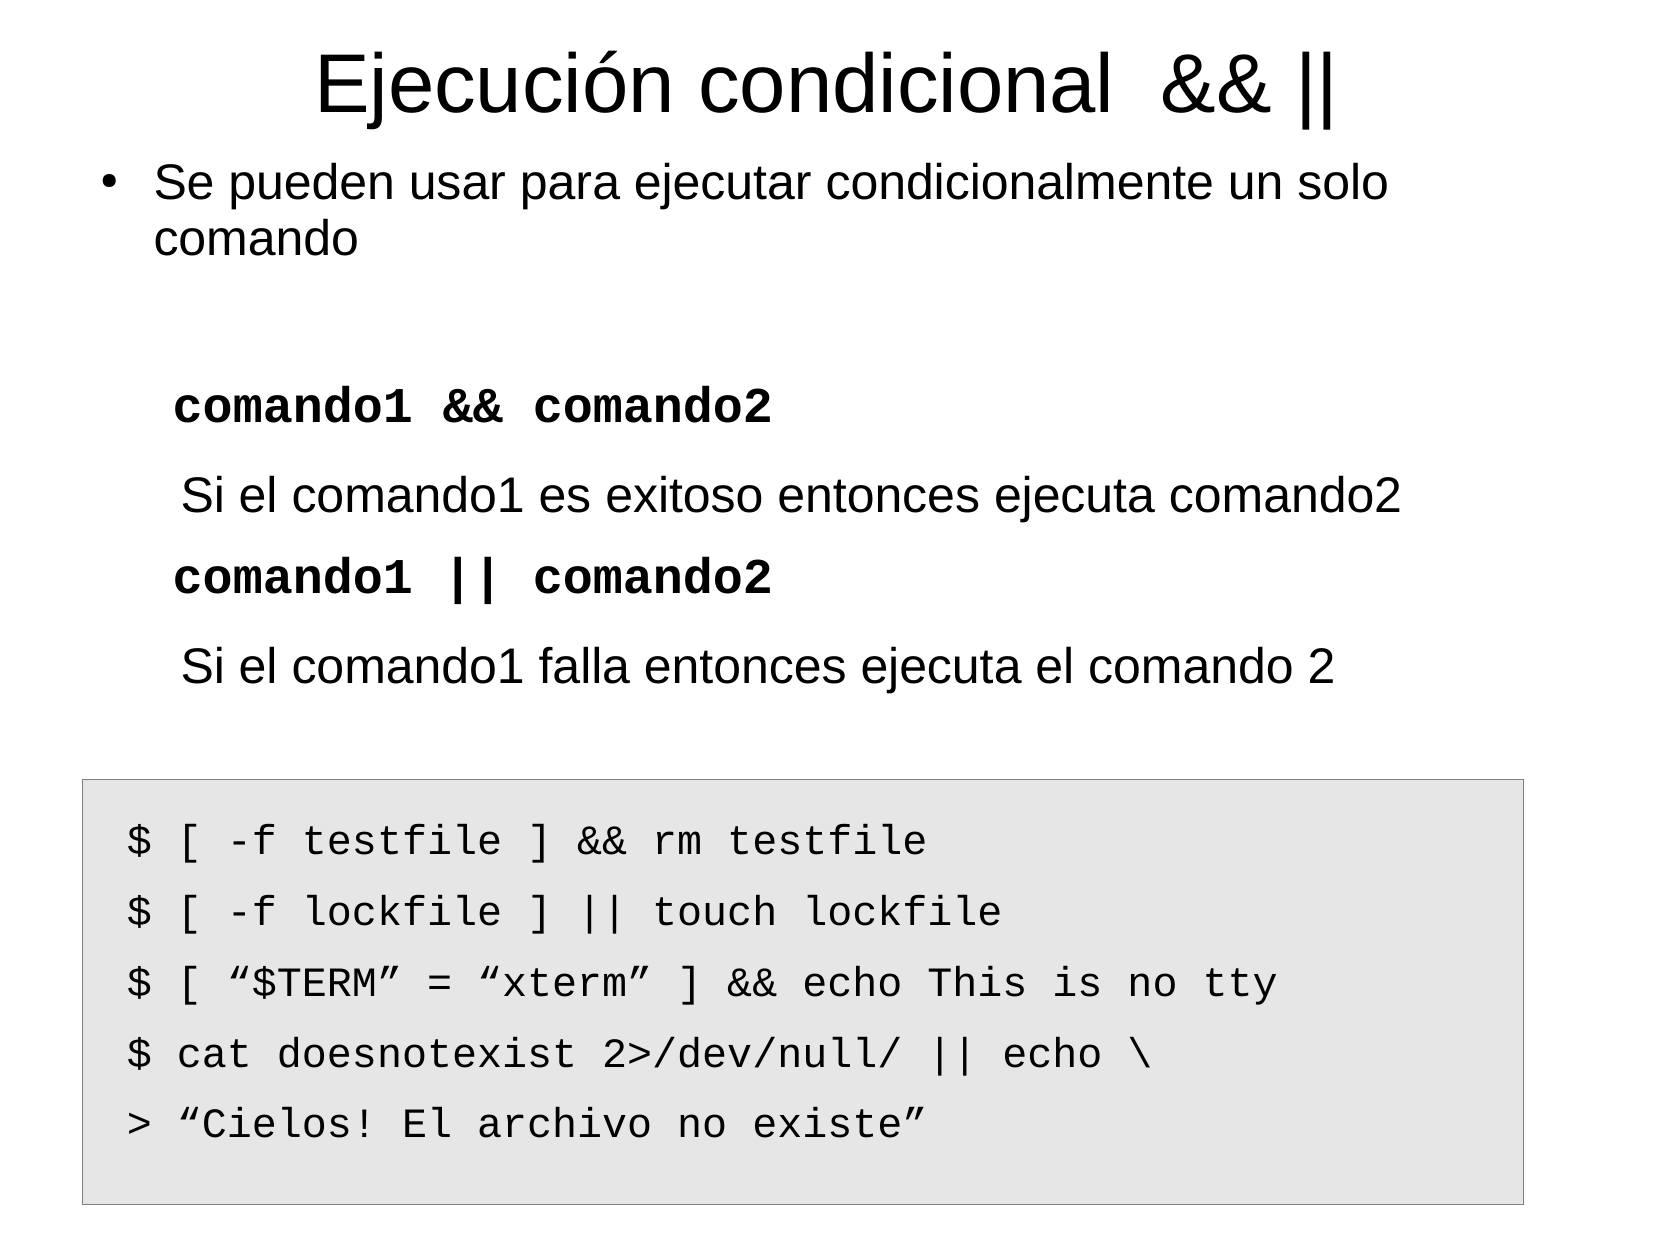

# Ejecución condicional && ||
Se pueden usar para ejecutar condicionalmente un solo comando
 comando1 && comando2
 Si el comando1 es exitoso entonces ejecuta comando2
 comando1 || comando2
 Si el comando1 falla entonces ejecuta el comando 2
$ [ -f testfile ] && rm testfile
$ [ -f lockfile ] || touch lockfile
$ [ “$TERM” = “xterm” ] && echo This is no tty
$ cat doesnotexist 2>/dev/null/ || echo \
> “Cielos! El archivo no existe”